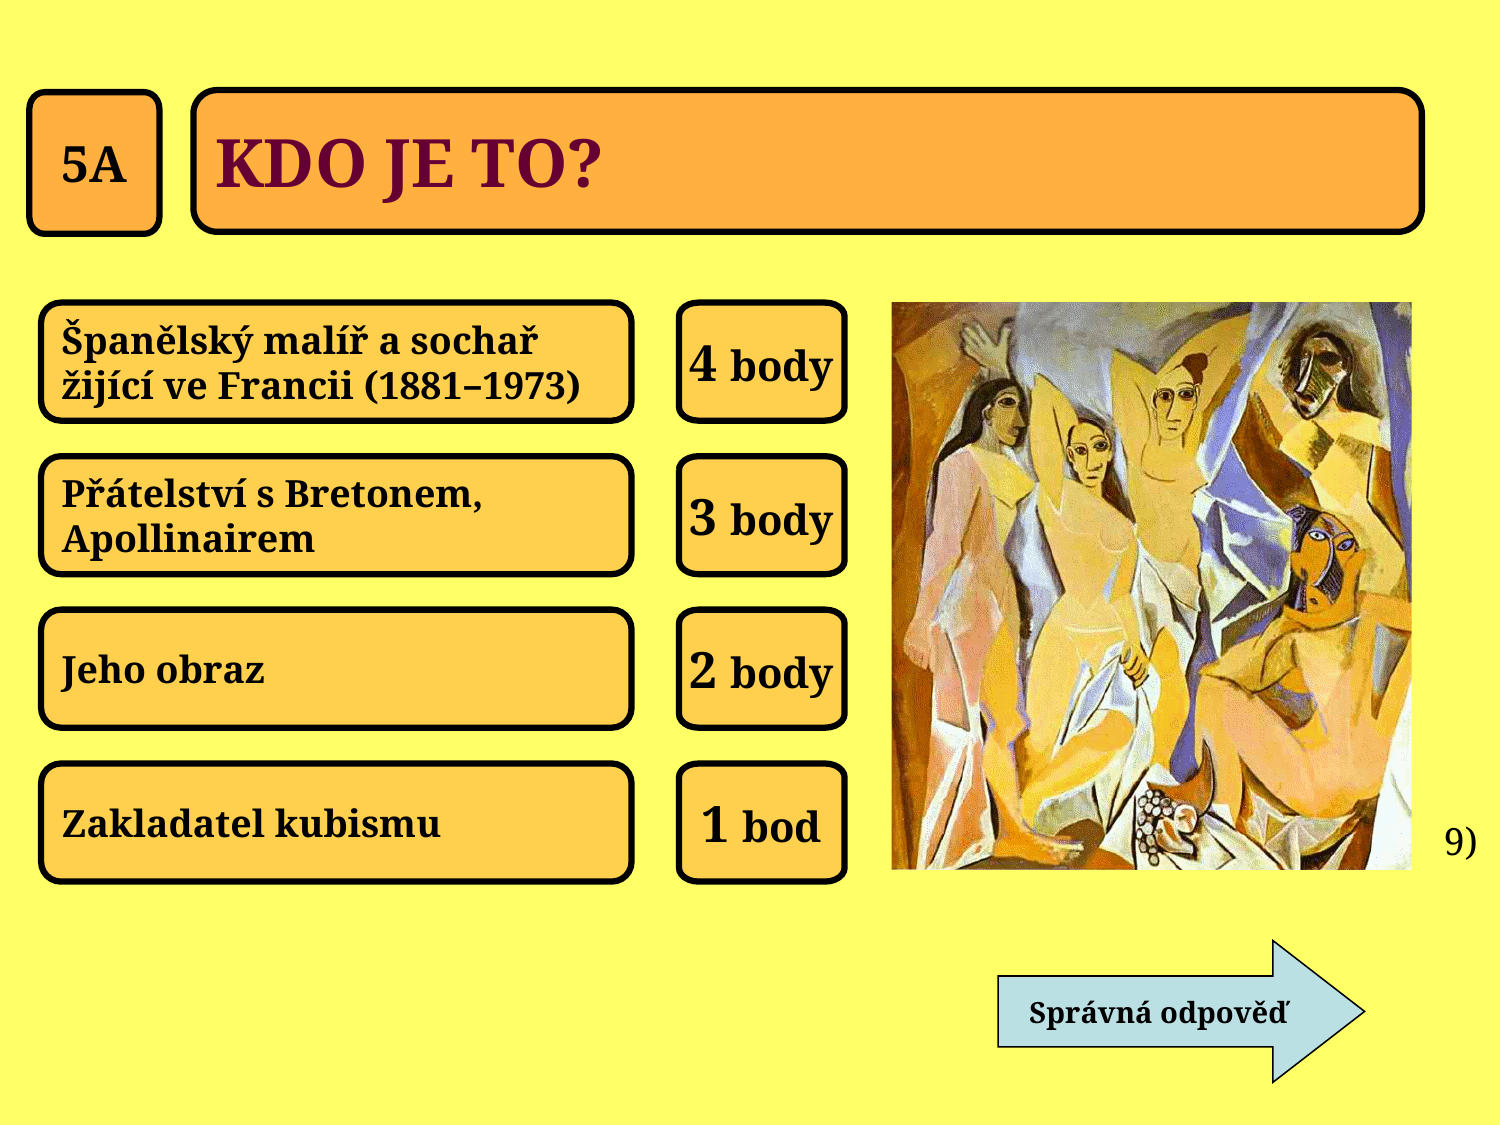

KDO JE TO?
5A
Španělský malíř a sochař
žijící ve Francii (1881−1973)
4 body
Přátelství s Bretonem,
Apollinairem
3 body
Jeho obraz
2 body
Zakladatel kubismu
1 bod
9)
Správná odpověď